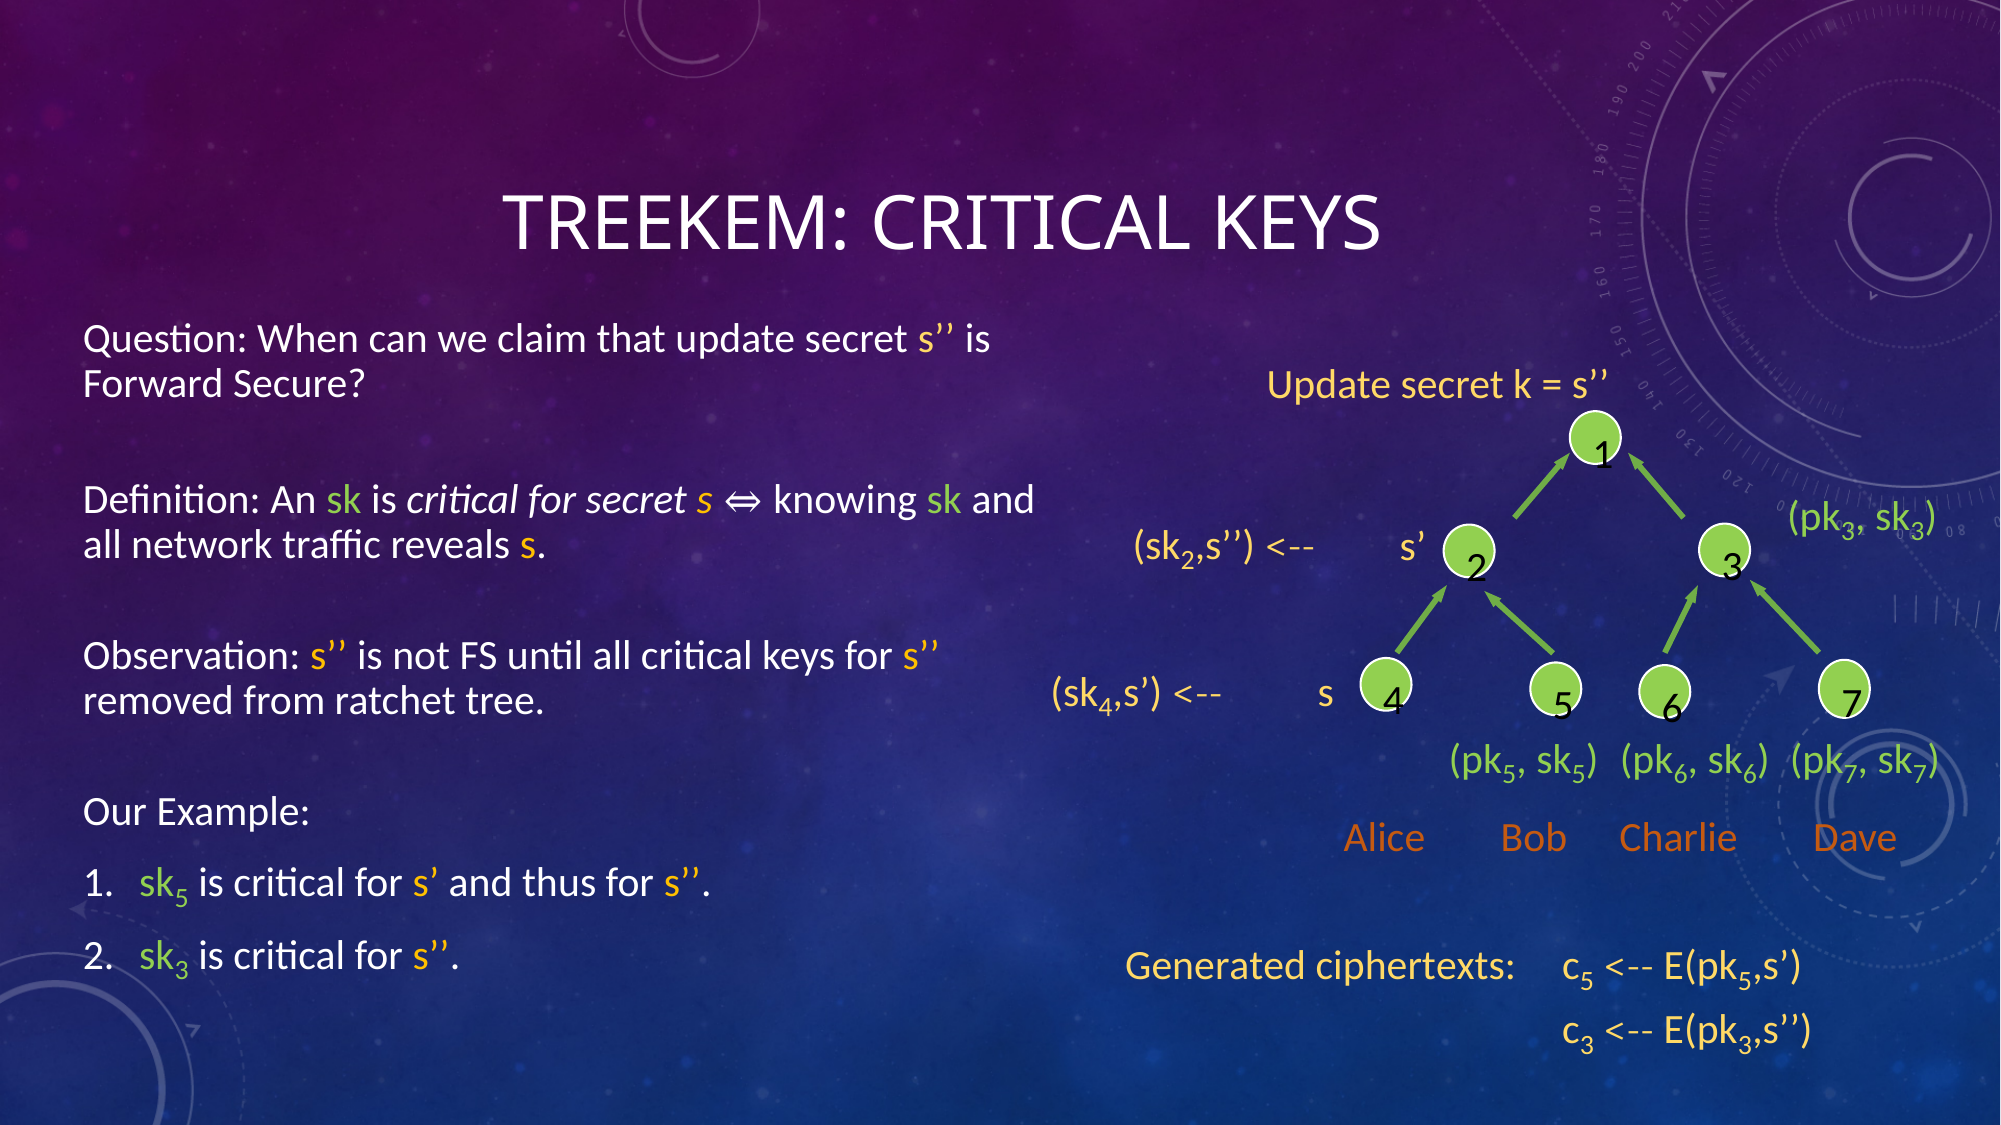

# TreeKEM: Critical Keys
Question: When can we claim that update secret s’’ is Forward Secure?
Definition: An sk is critical for secret s ⇔ knowing sk and all network traffic reveals s.
Observation: s’’ is not FS until all critical keys for s’’ removed from ratchet tree.
Our Example:
sk5 is critical for s’ and thus for s’’.
sk3 is critical for s’’.
Update secret k = s’’
1
 (pk3, sk3)
(sk2,s’’) <--
s’
3
2
(sk4,s’) <--
s
4
7
5
6
(pk5, sk5)
(pk6, sk6)
(pk7, sk7)
Alice
Bob
Charlie
Dave
Generated ciphertexts:
c5 <-- E(pk5,s’)
c3 <-- E(pk3,s’’)